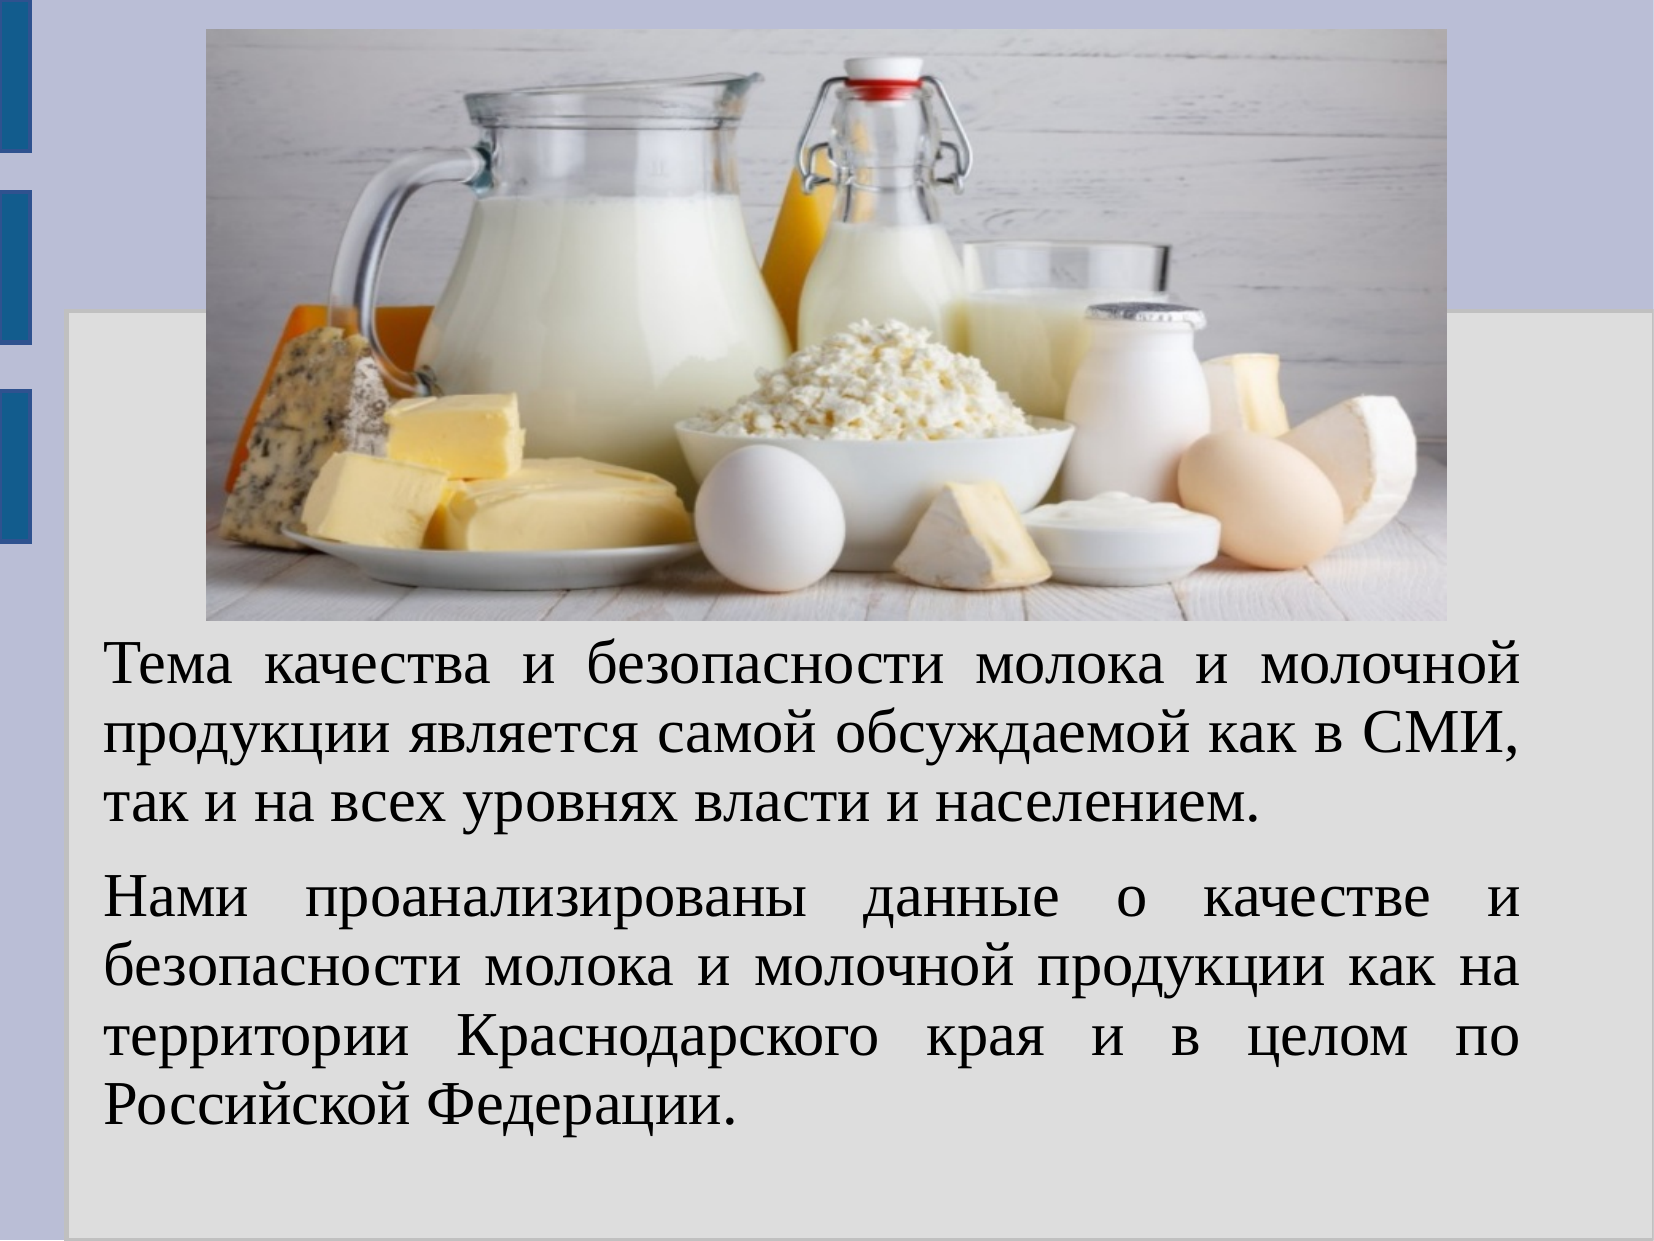

Тема качества и безопасности молока и молочной продукции является самой обсуждаемой как в СМИ, так и на всех уровнях власти и населением.
Нами проанализированы данные о качестве и безопасности молока и молочной продукции как на территории Краснодарского края и в целом по Российской Федерации.